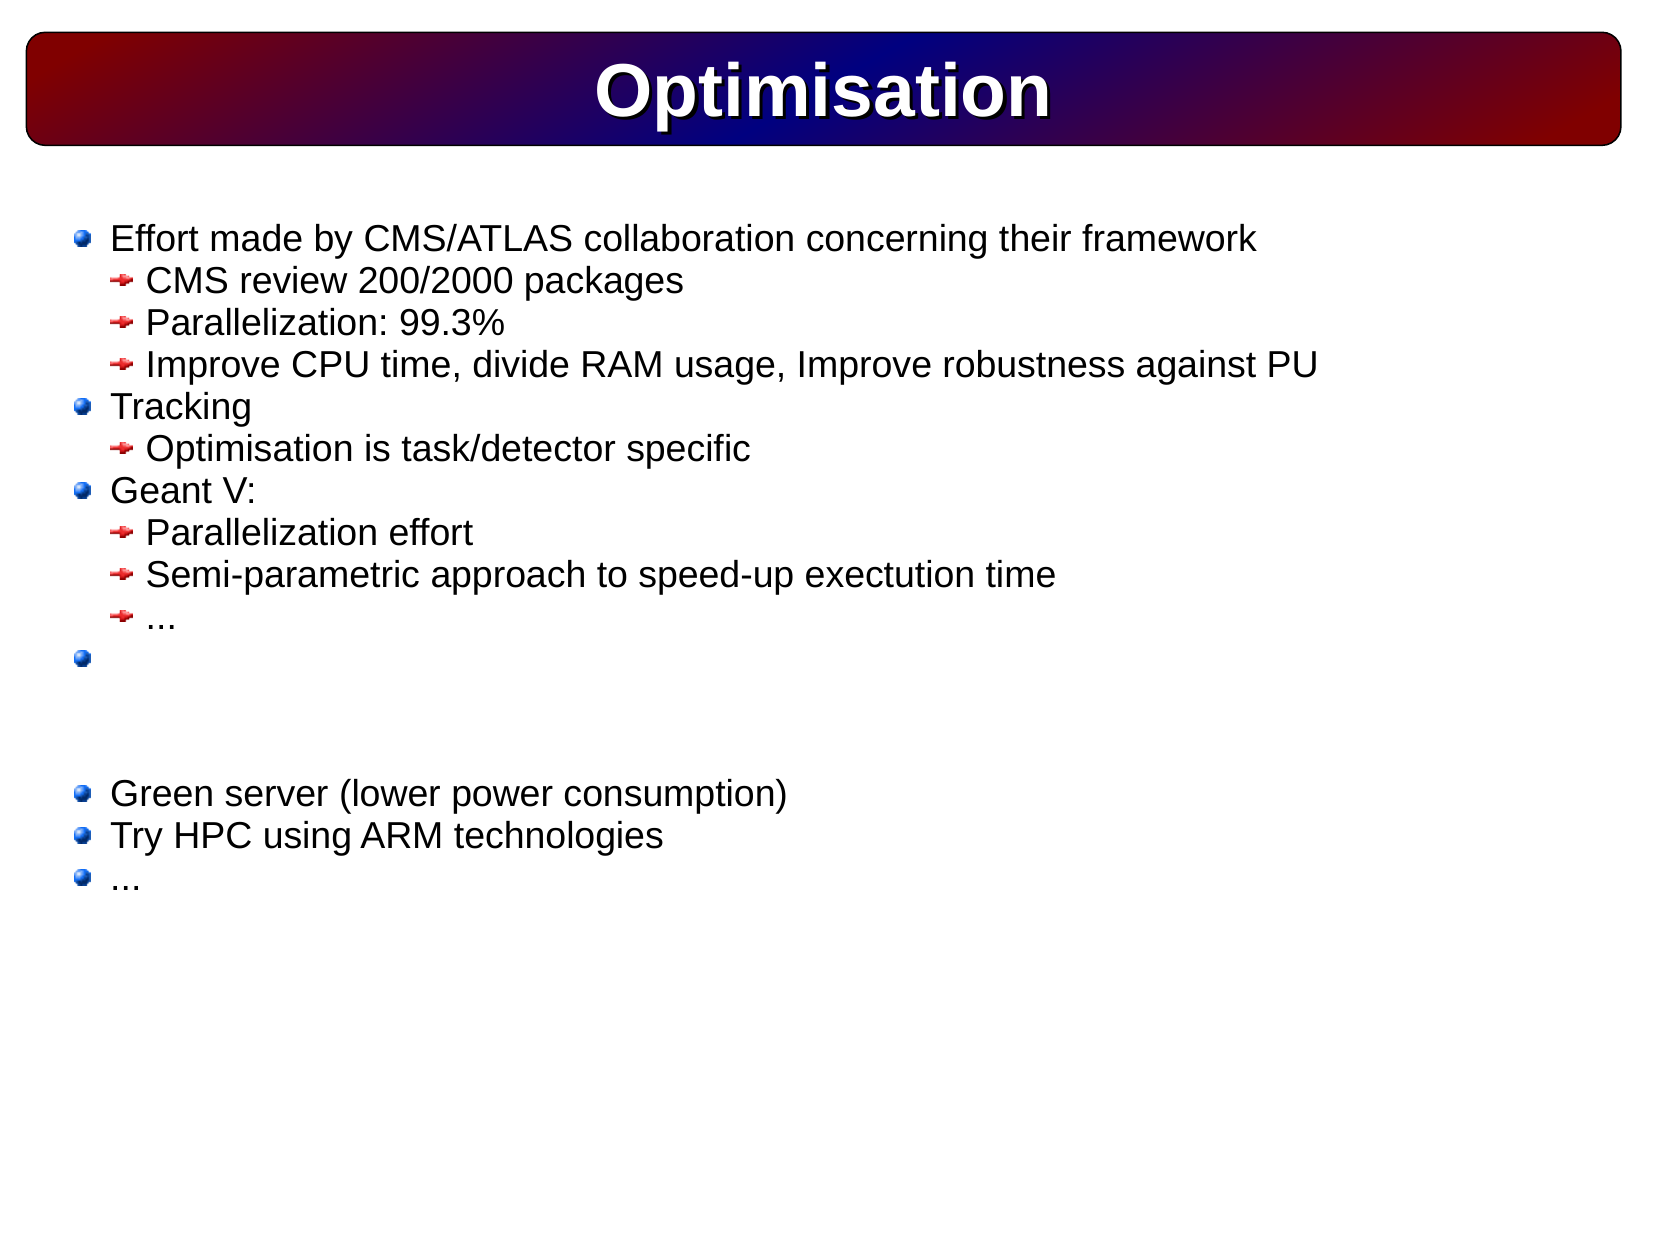

Optimisation
Effort made by CMS/ATLAS collaboration concerning their framework
CMS review 200/2000 packages
Parallelization: 99.3%
Improve CPU time, divide RAM usage, Improve robustness against PU
Tracking
Optimisation is task/detector specific
Geant V:
Parallelization effort
Semi-parametric approach to speed-up exectution time
...
Green server (lower power consumption)
Try HPC using ARM technologies
...